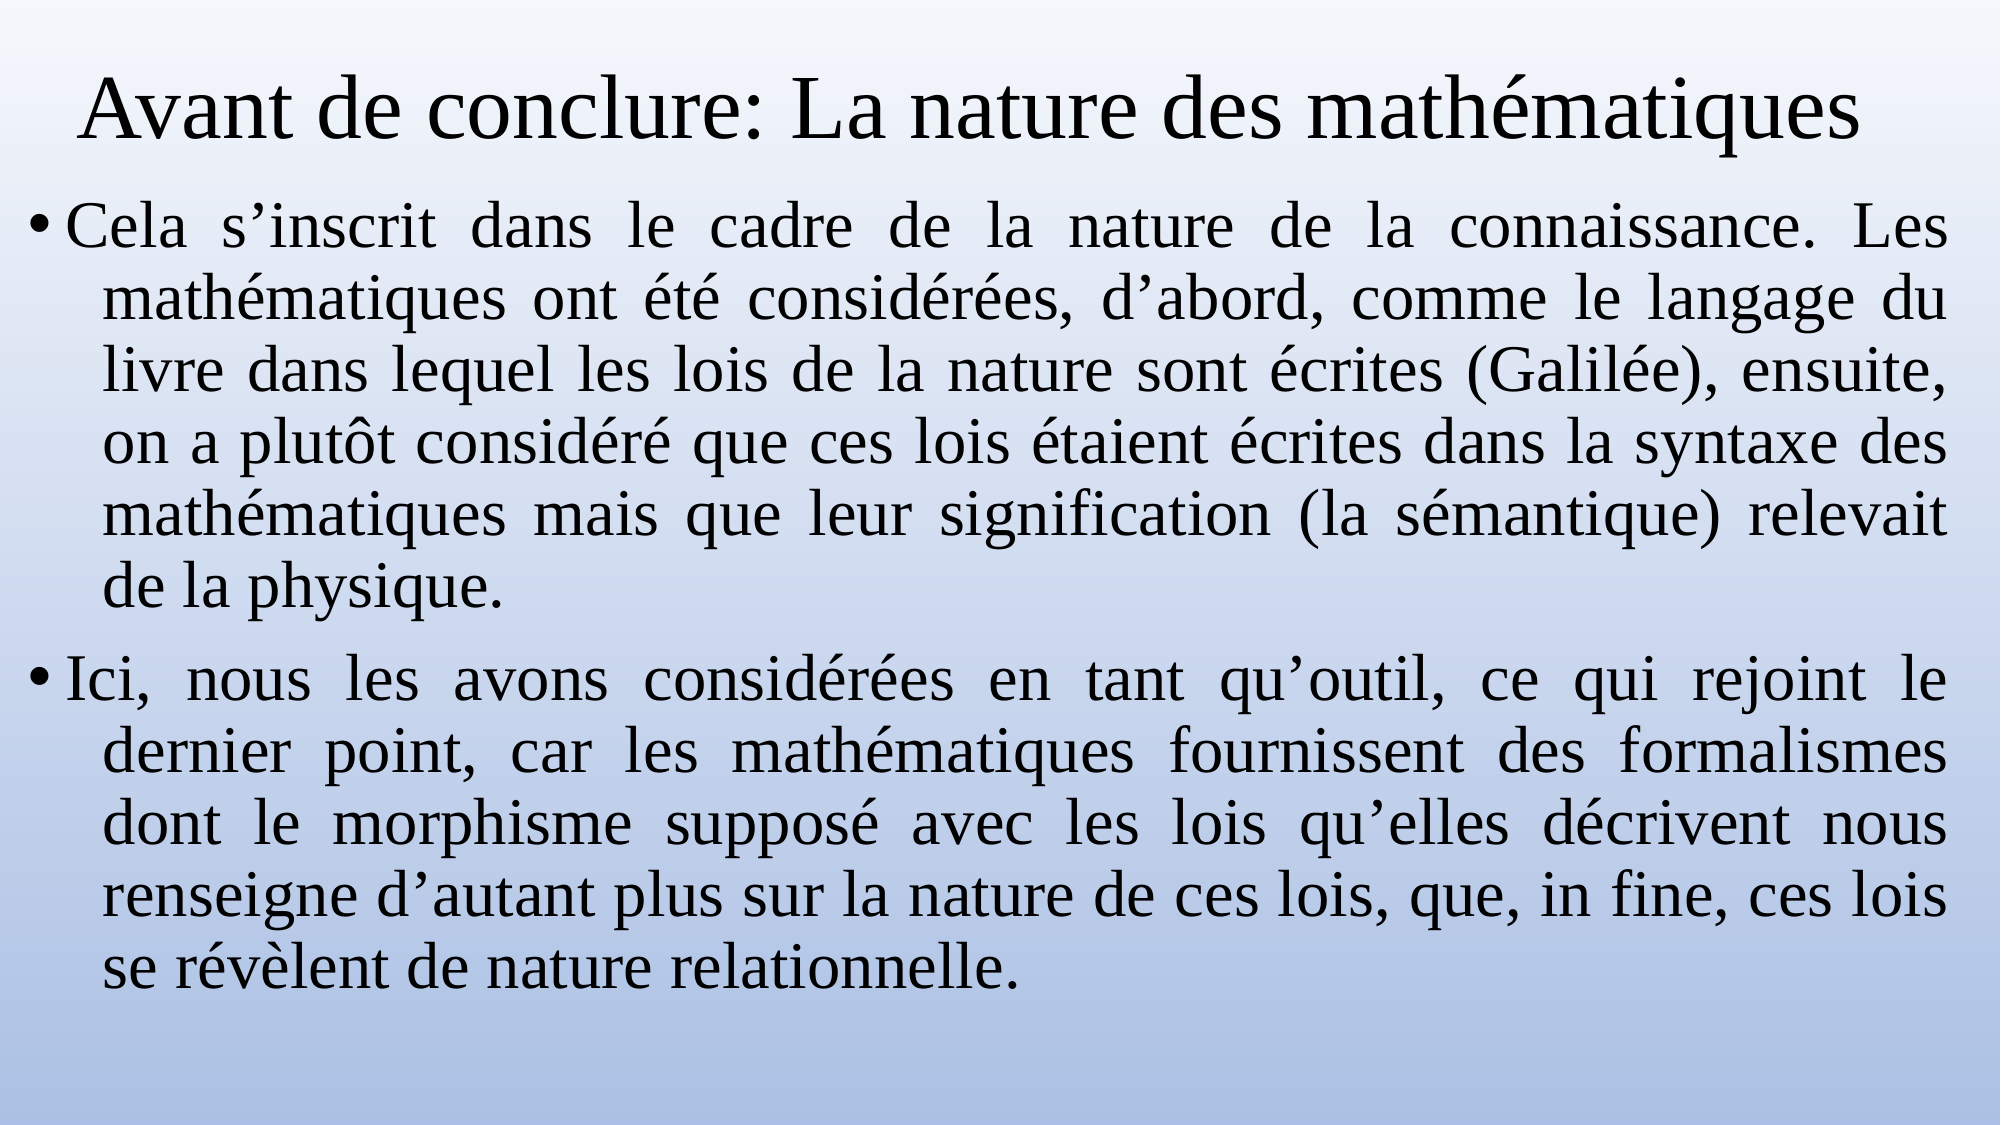

# Avant de conclure: La nature des mathématiques
Cela s’inscrit dans le cadre de la nature de la connaissance. Les mathématiques ont été considérées, d’abord, comme le langage du livre dans lequel les lois de la nature sont écrites (Galilée), ensuite, on a plutôt considéré que ces lois étaient écrites dans la syntaxe des mathématiques mais que leur signification (la sémantique) relevait de la physique.
Ici, nous les avons considérées en tant qu’outil, ce qui rejoint le dernier point, car les mathématiques fournissent des formalismes dont le morphisme supposé avec les lois qu’elles décrivent nous renseigne d’autant plus sur la nature de ces lois, que, in fine, ces lois se révèlent de nature relationnelle.